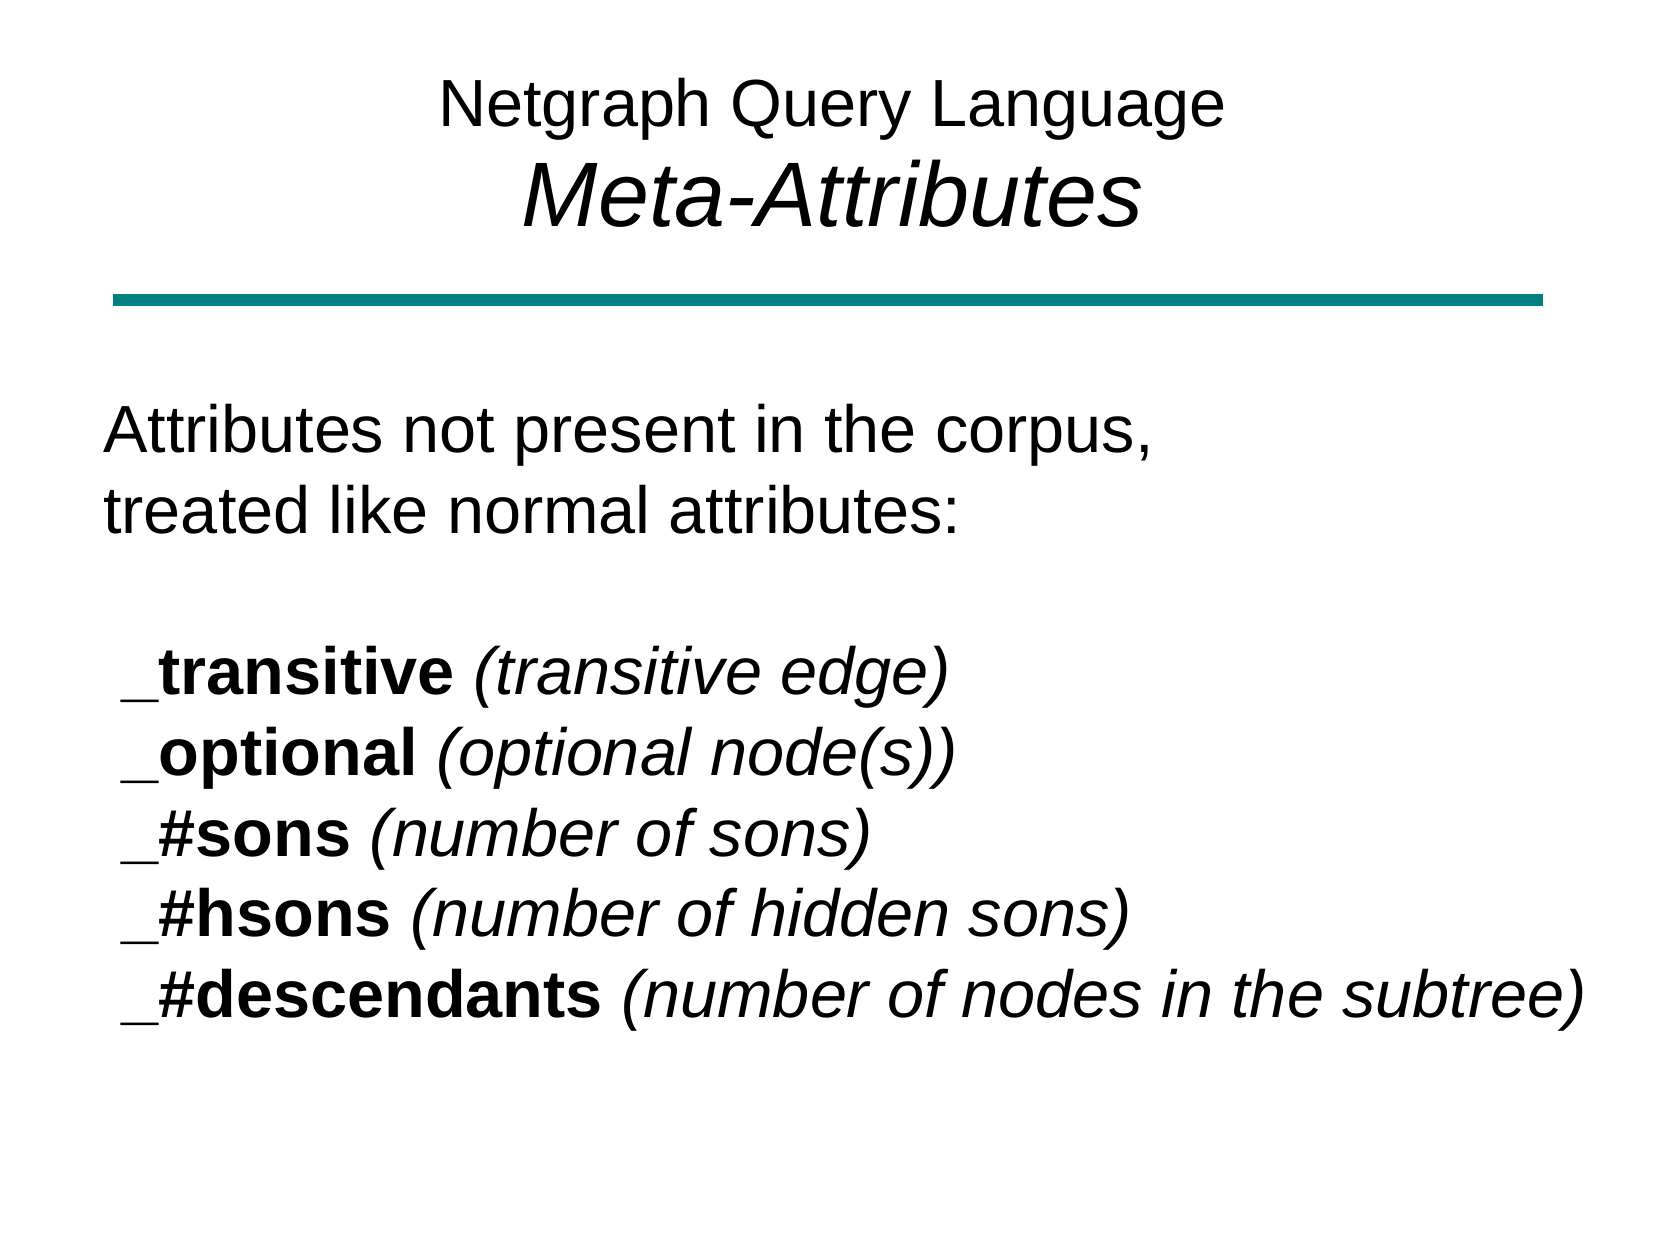

# Netgraph Query Language Meta-Attributes
Attributes not present in the corpus,
treated like normal attributes:
 _transitive (transitive edge)
 _optional (optional node(s))
 _#sons (number of sons)
 _#hsons (number of hidden sons)
 _#descendants (number of nodes in the subtree)